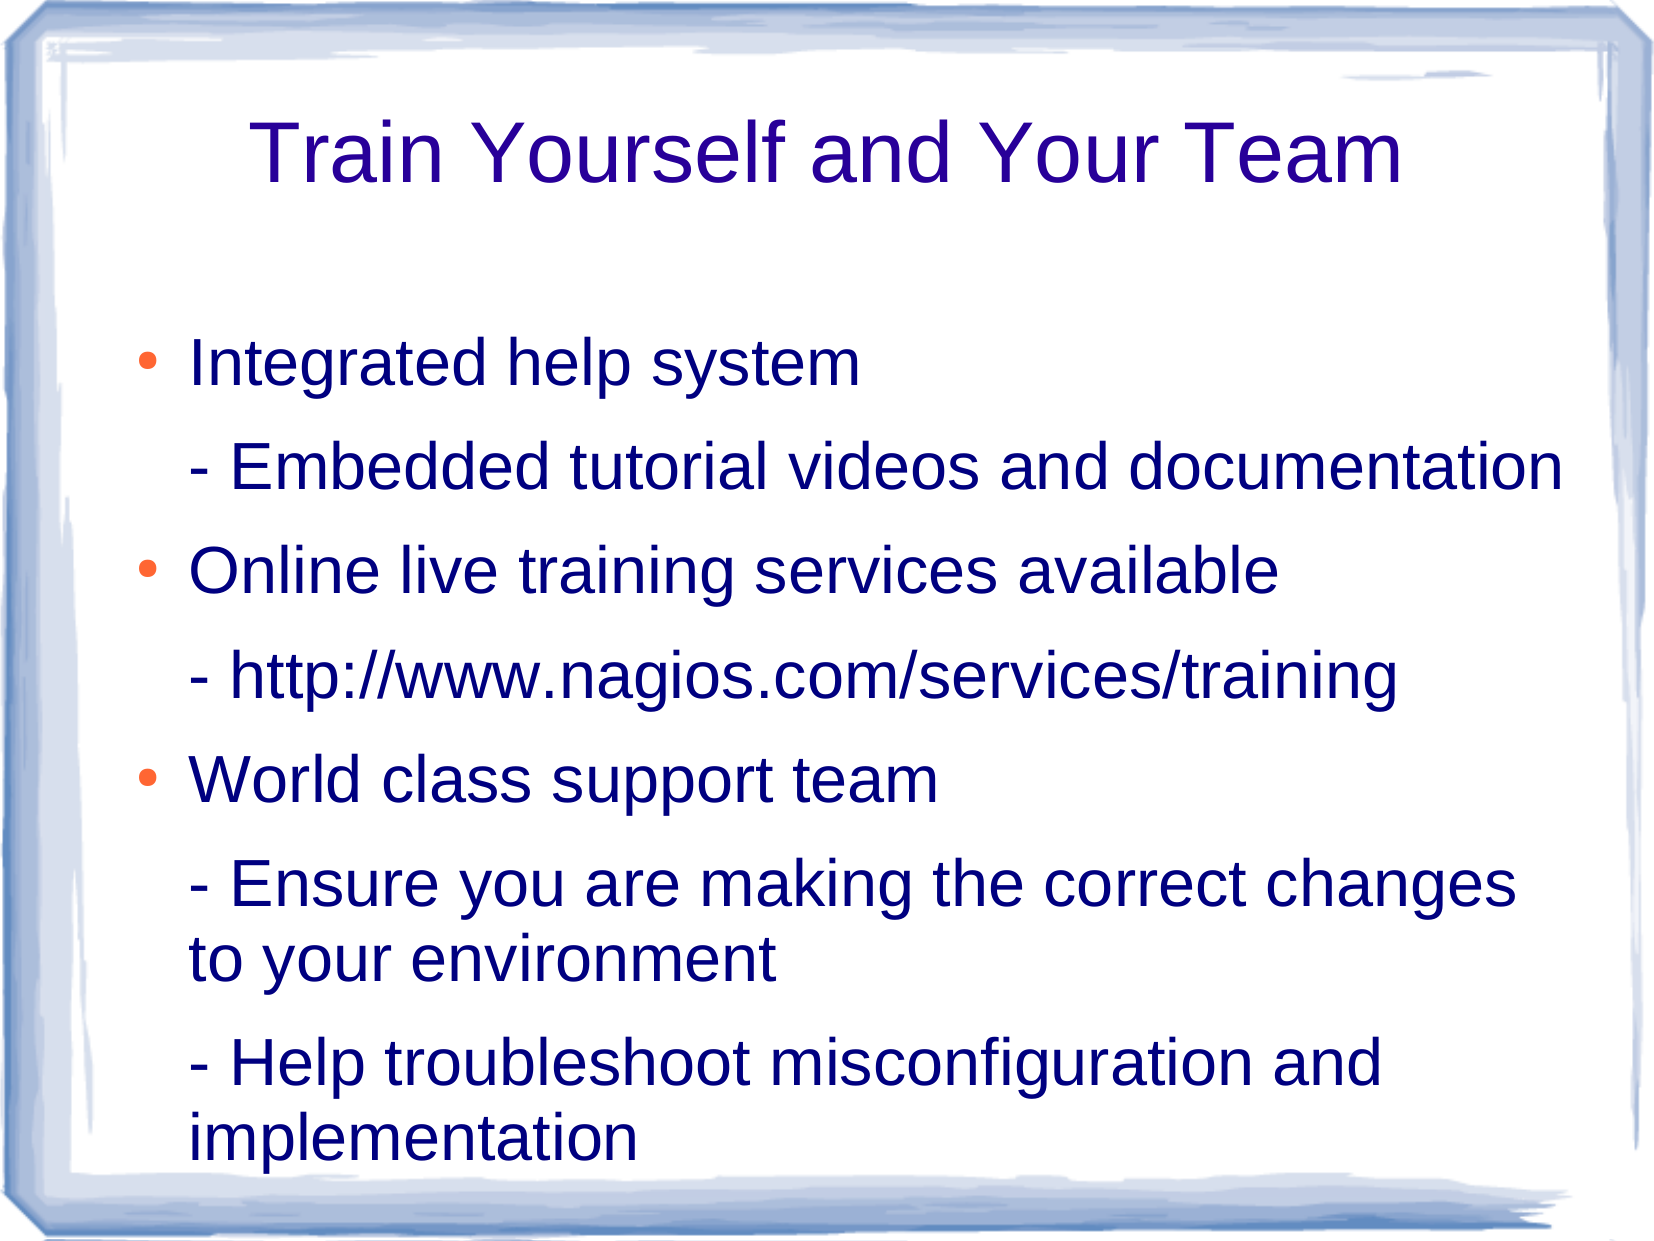

# Train Yourself and Your Team
Integrated help system
- Embedded tutorial videos and documentation
Online live training services available
- http://www.nagios.com/services/training
World class support team
- Ensure you are making the correct changes to your environment
- Help troubleshoot misconfiguration and implementation